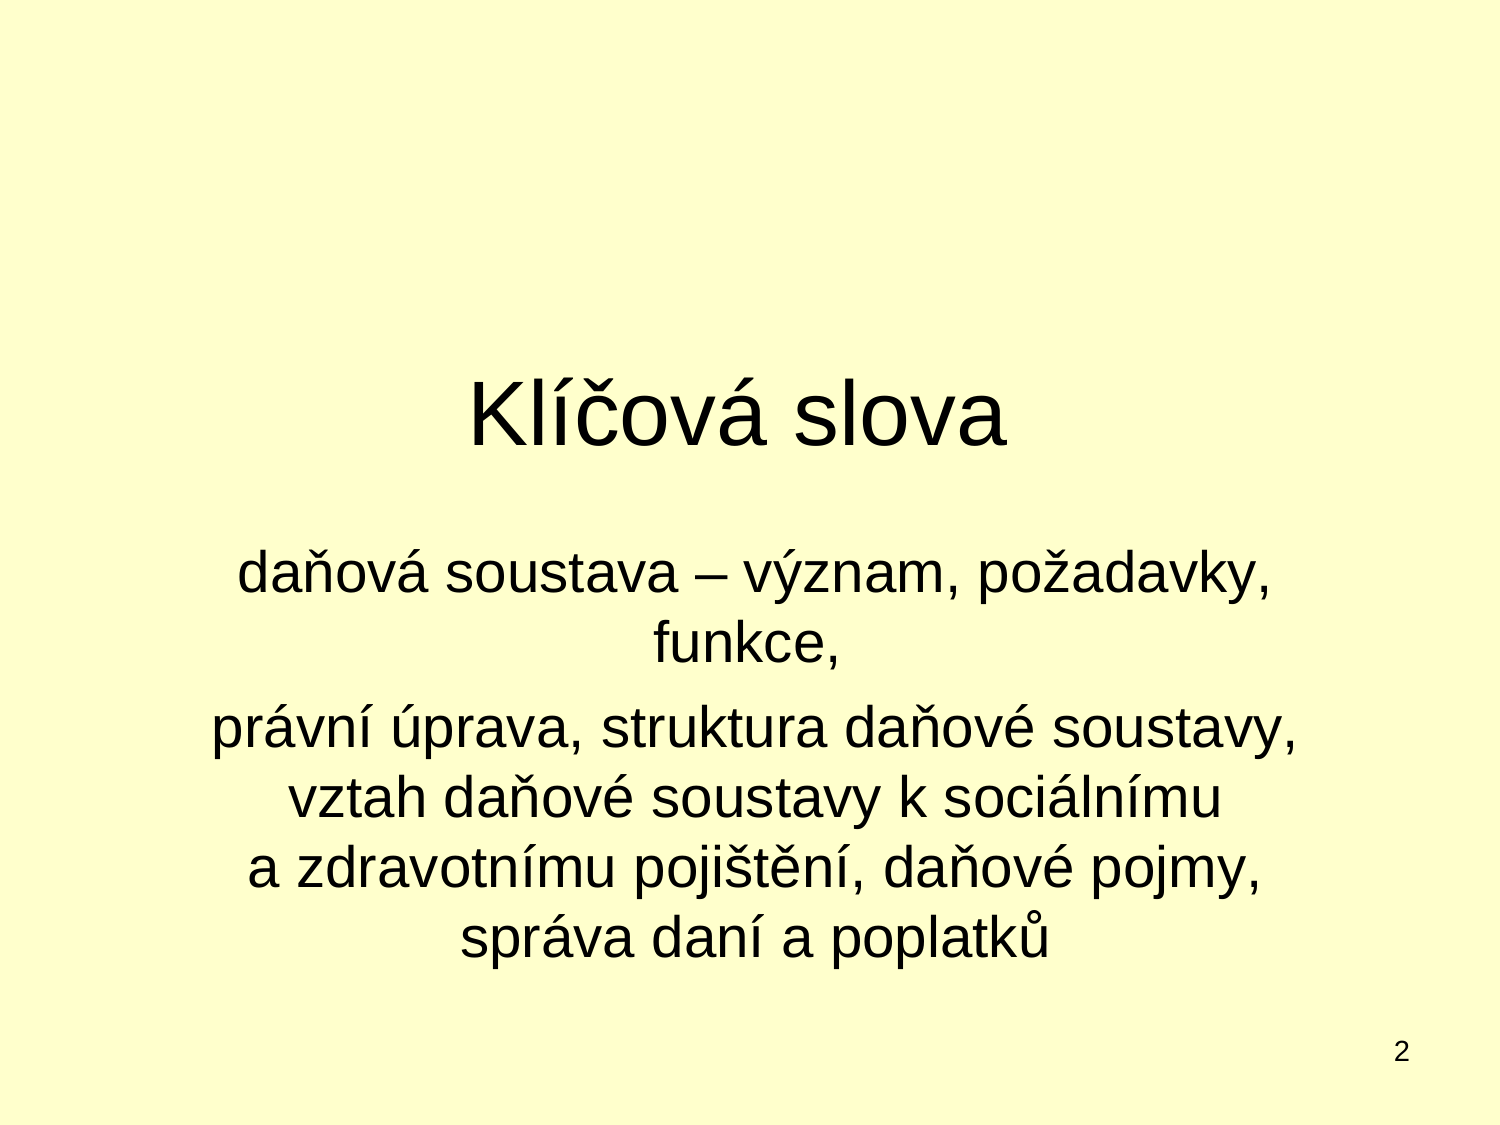

# Klíčová slova
daňová soustava – význam, požadavky, funkce,
právní úprava, struktura daňové soustavy, vztah daňové soustavy k sociálnímu
a zdravotnímu pojištění, daňové pojmy, správa daní a poplatků